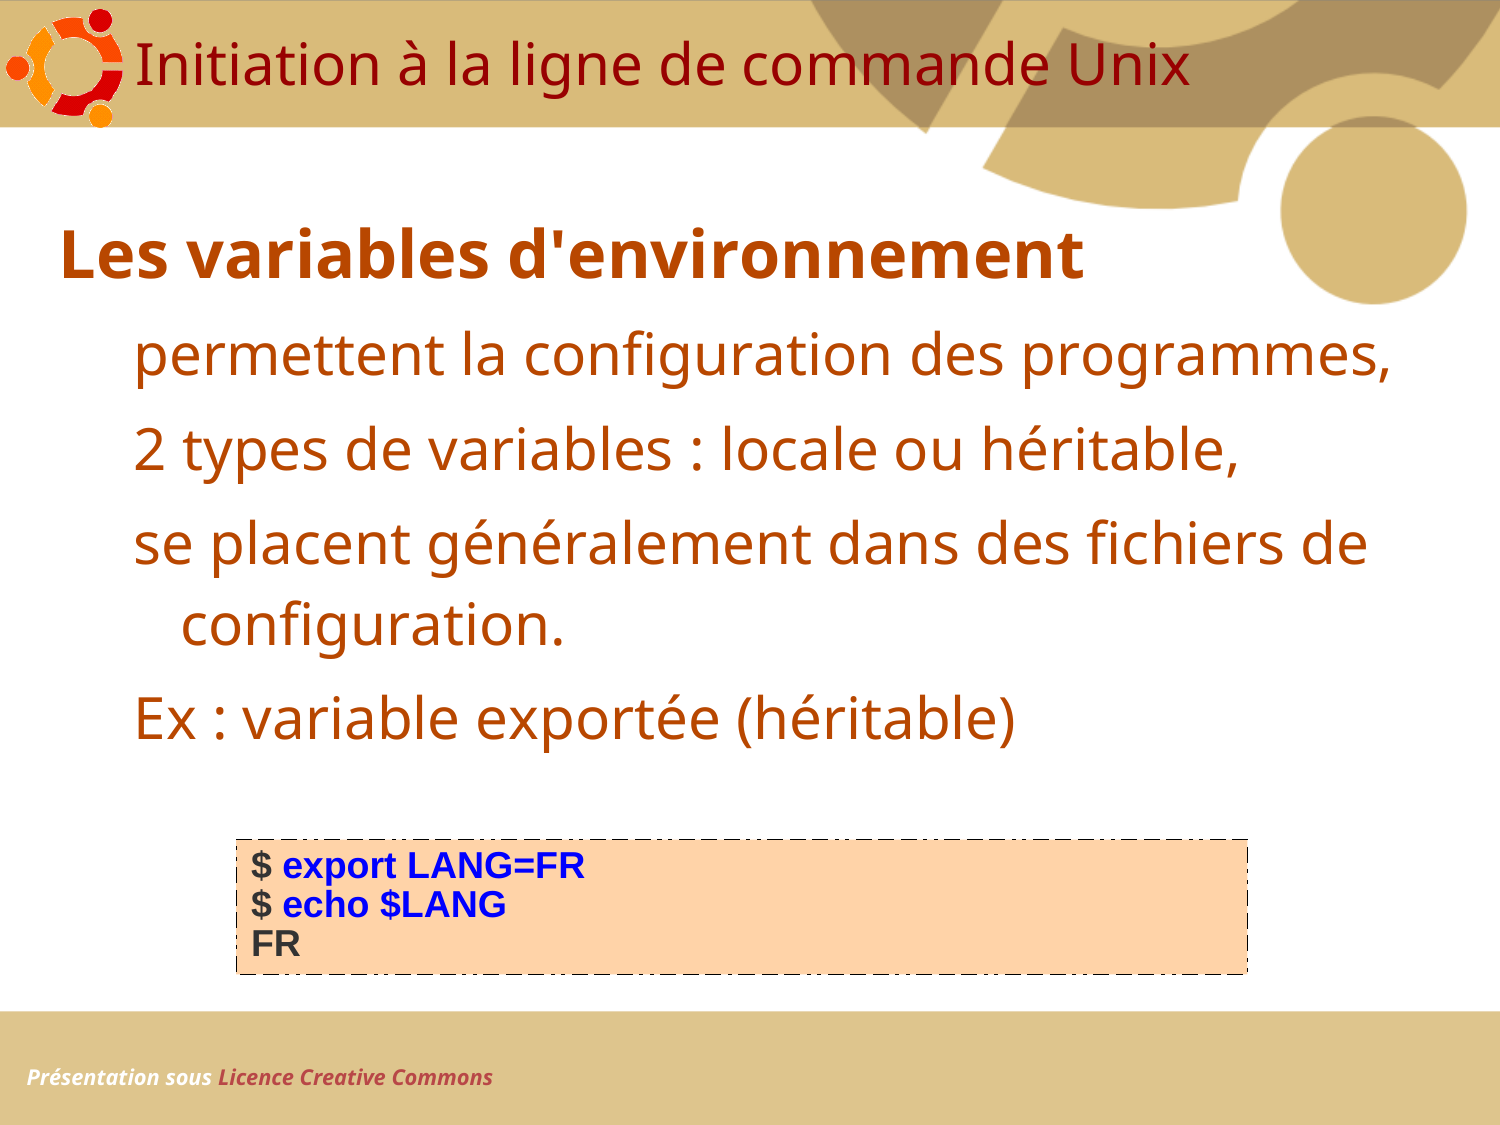

# Initiation à la ligne de commande Unix
Les variables d'environnement
permettent la configuration des programmes,
2 types de variables : locale ou héritable,
se placent généralement dans des fichiers de configuration.
Ex : variable exportée (héritable)
$ export LANG=FR
$ echo $LANG
FR